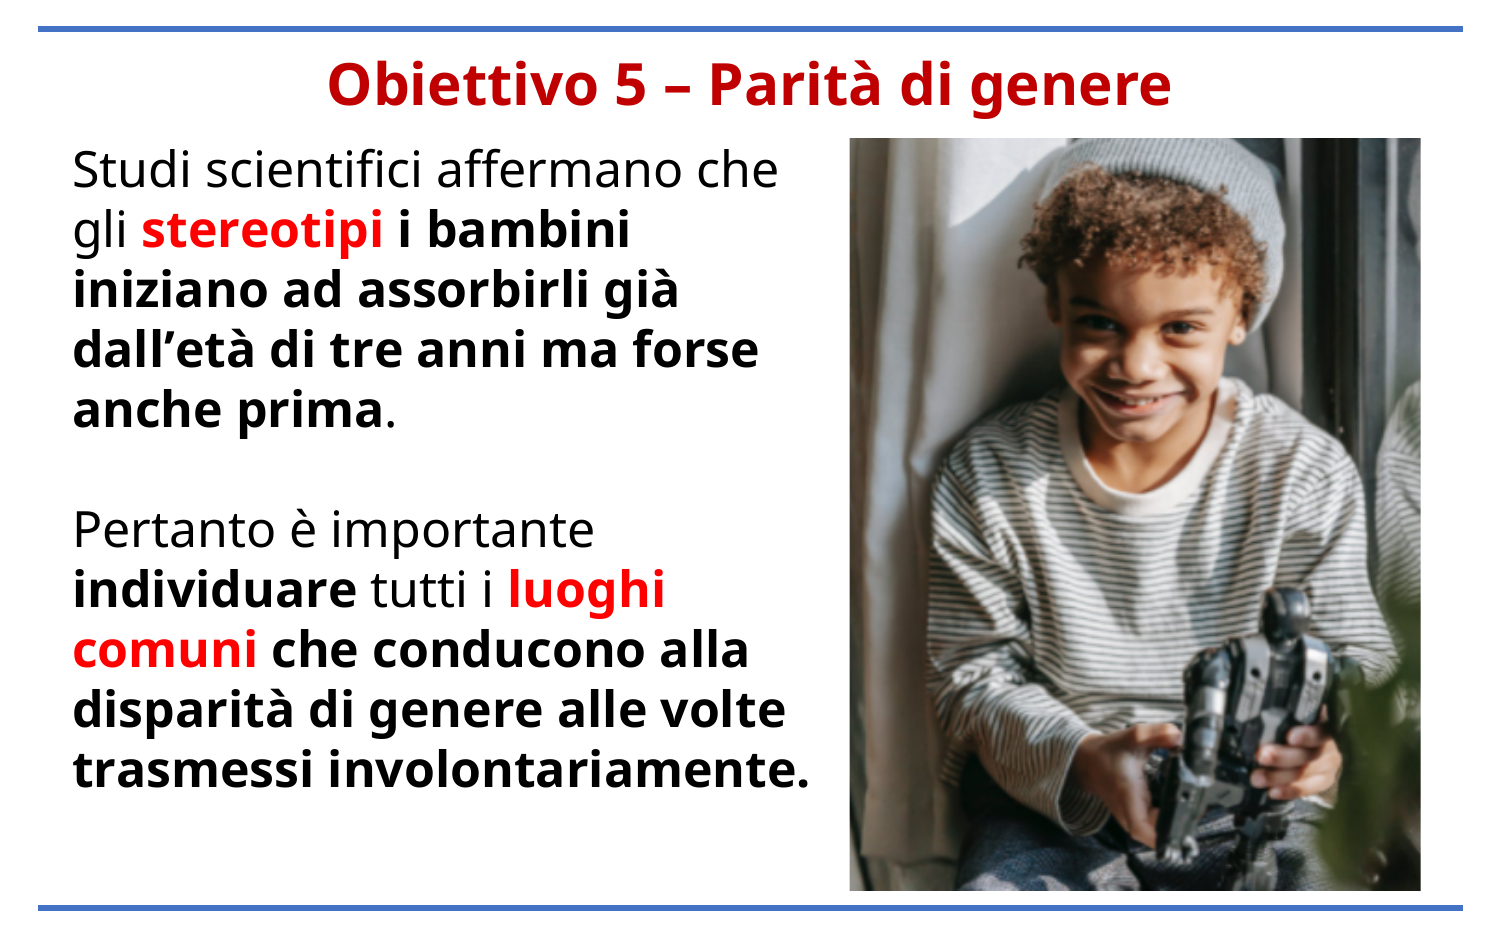

# Obiettivo 5 – Parità di genere
Studi scientifici affermano che gli stereotipi i bambini iniziano ad assorbirli già dall’età di tre anni ma forse anche prima.
Pertanto è importante individuare tutti i luoghi comuni che conducono alla disparità di genere alle volte trasmessi involontariamente.